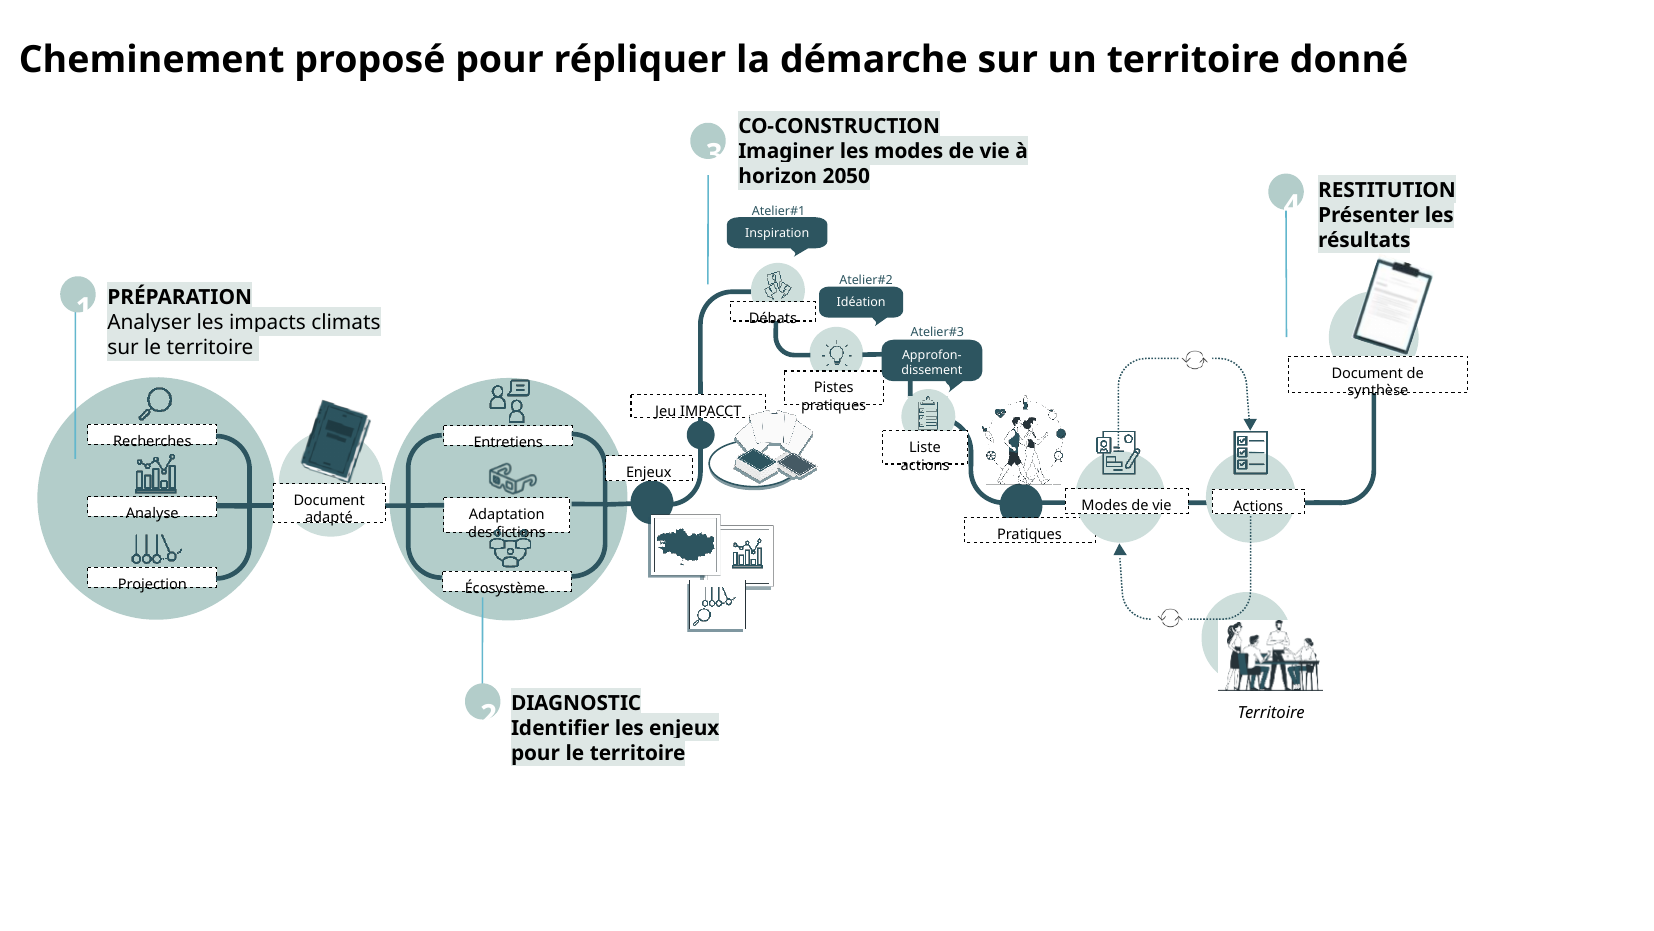

Cheminement proposé pour répliquer la démarche sur un territoire donné
CO-CONSTRUCTION
Imaginer les modes de vie à horizon 2050
3
RESTITUTION
Présenter les résultats
4
Atelier#1
Inspiration
Atelier#2
1
PRÉPARATION
Analyser les impacts climats sur le territoire
Idéation
Débats
Atelier#3
Approfon-dissement
Document de synthèse
Approf.
Pistes pratiques
Jeu IMPACCT
Recherches
Entretiens
Liste actions
Enjeux
Document adapté
Modes de vie
Actions
Analyse
Adaptation des fictions
Pratiques
Projection
Écosystème
DIAGNOSTIC
Identifier les enjeux pour le territoire
2
Territoire